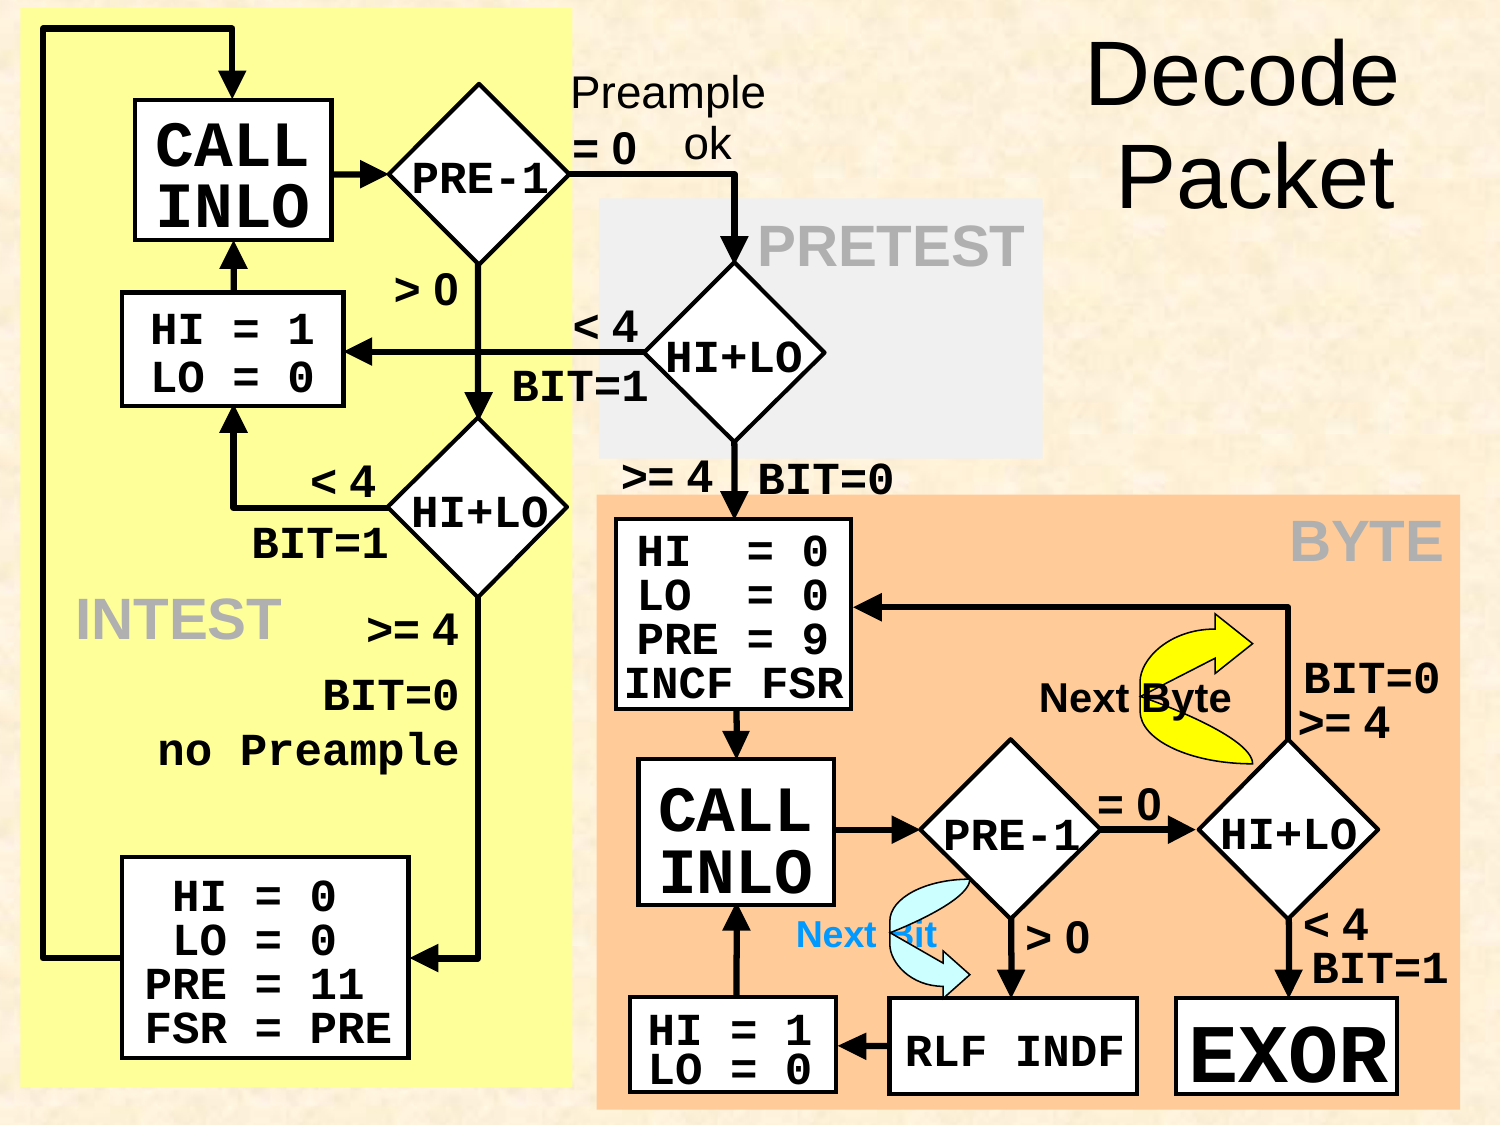

# Decode Packet
Preample
CALL
ok
= 0
PRE-1
INLO
PRETEST
> 0
< 4
HI = 1
HI+LO
LO = 0
BIT=1
>= 4
BIT=0
< 4
HI+LO
BYTE
BIT=1
HI = 0
LO = 0
INTEST
>= 4
PRE = 9
BIT=0
INCF FSR
BIT=0
no Preample
Next Byte
>= 4
CALL
= 0
HI+LO
PRE-1
INLO
HI = 0
< 4
> 0
LO = 0
Next Bit
BIT=1
PRE = 11
FSR = PRE
EXOR
HI = 1
RLF INDF
LO = 0